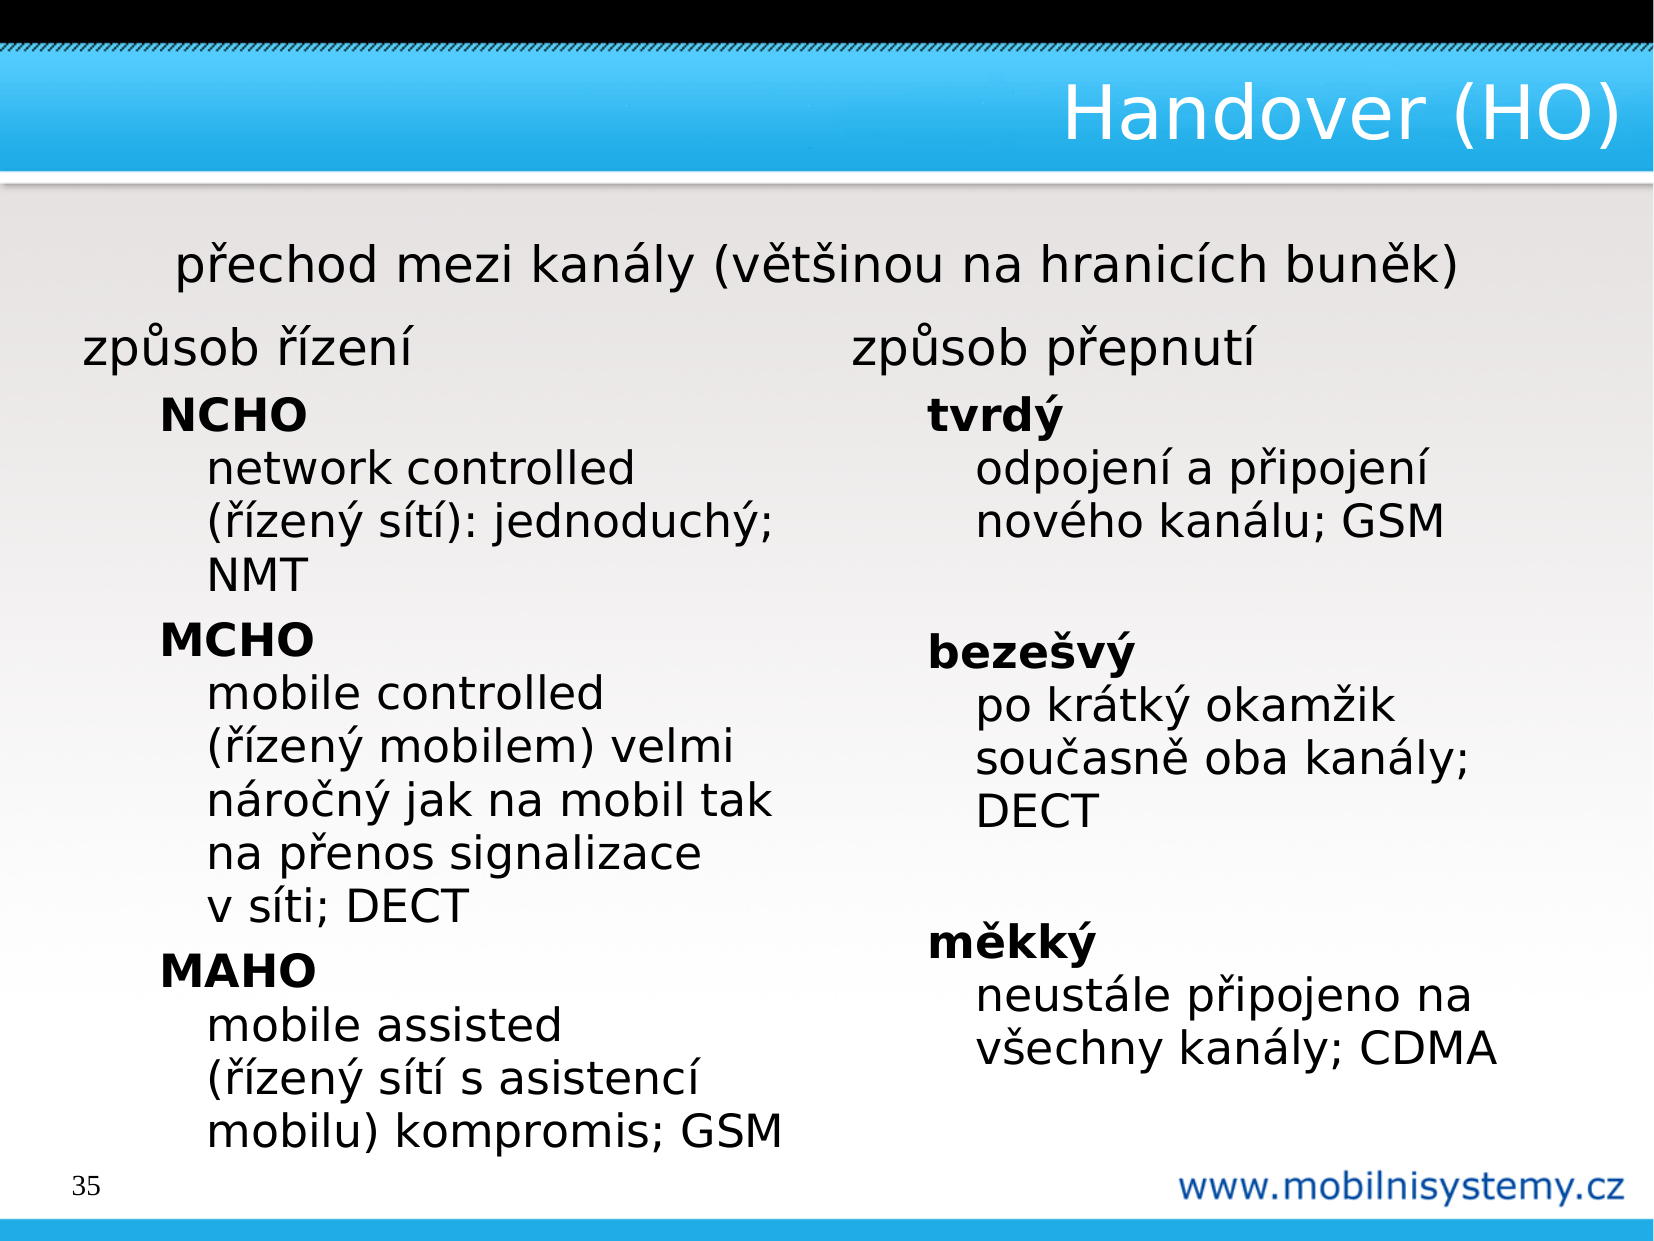

# Handover (HO)
přechod mezi kanály (většinou na hranicích buněk)
způsob řízení
NCHO
network controlled (řízený sítí): jednoduchý; NMT
MCHO
mobile controlled
(řízený mobilem) velmi náročný jak na mobil tak na přenos signalizace
v síti; DECT
MAHO
mobile assisted
(řízený sítí s asistencí mobilu) kompromis; GSM
způsob přepnutí
tvrdý
odpojení a připojení nového kanálu; GSM
bezešvý
po krátký okamžik současně oba kanály; DECT
měkký
neustále připojeno na všechny kanály; CDMA
35